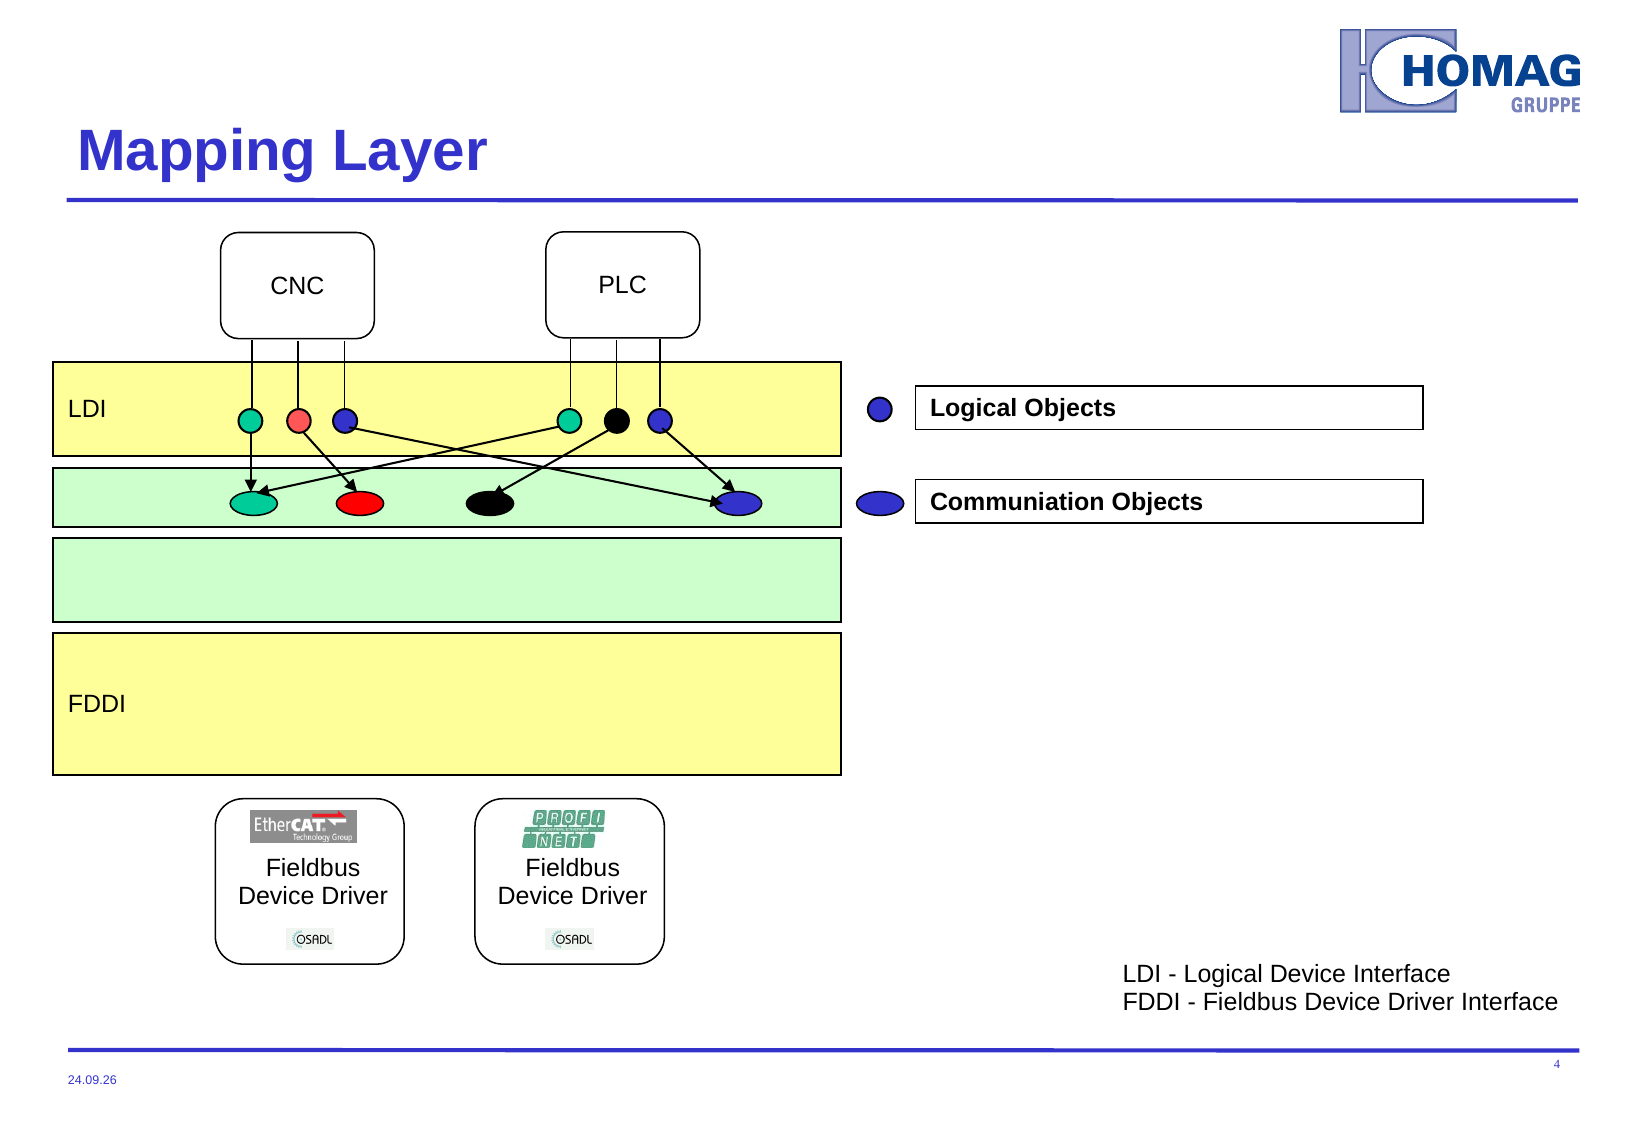

# Mapping Layer
PLC
CNC
LDI
Logical Objects
Communiation Objects
FDDI
Fieldbus
Device Driver
Fieldbus
Device Driver
LDI - Logical Device Interface
FDDI - Fieldbus Device Driver Interface
4